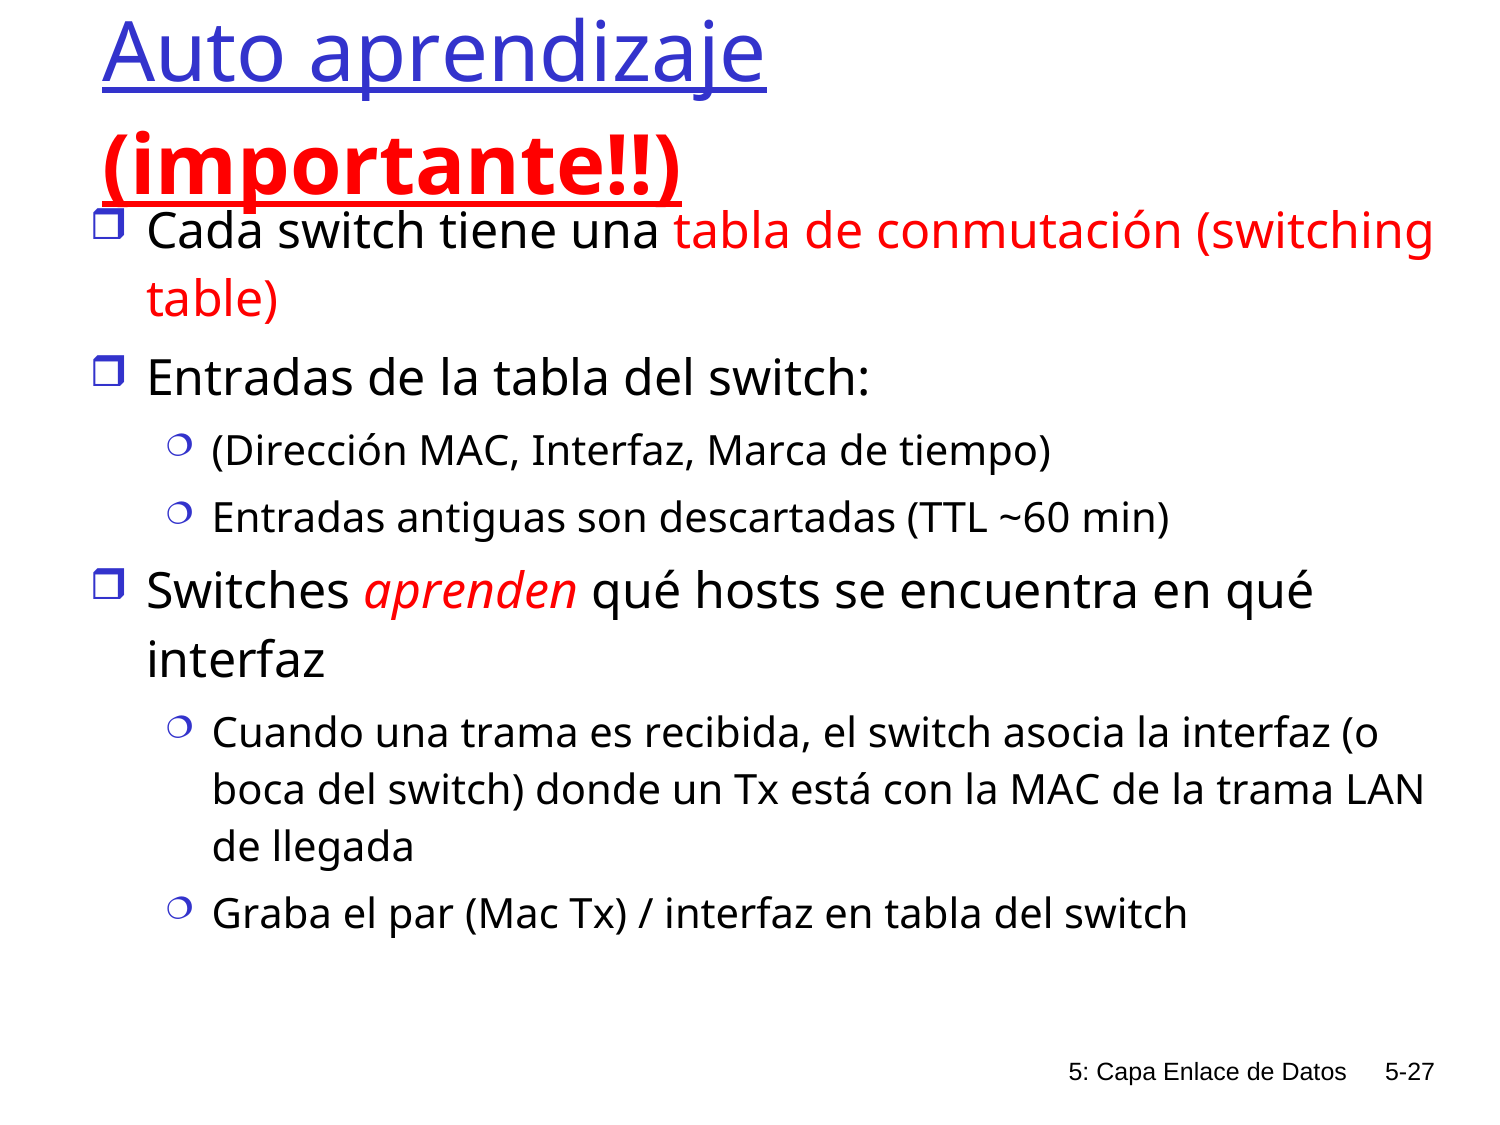

# Auto aprendizaje (importante!!)
Cada switch tiene una tabla de conmutación (switching table)
Entradas de la tabla del switch:
(Dirección MAC, Interfaz, Marca de tiempo)
Entradas antiguas son descartadas (TTL ~60 min)
Switches aprenden qué hosts se encuentra en qué interfaz
Cuando una trama es recibida, el switch asocia la interfaz (o boca del switch) donde un Tx está con la MAC de la trama LAN de llegada
Graba el par (Mac Tx) / interfaz en tabla del switch
27